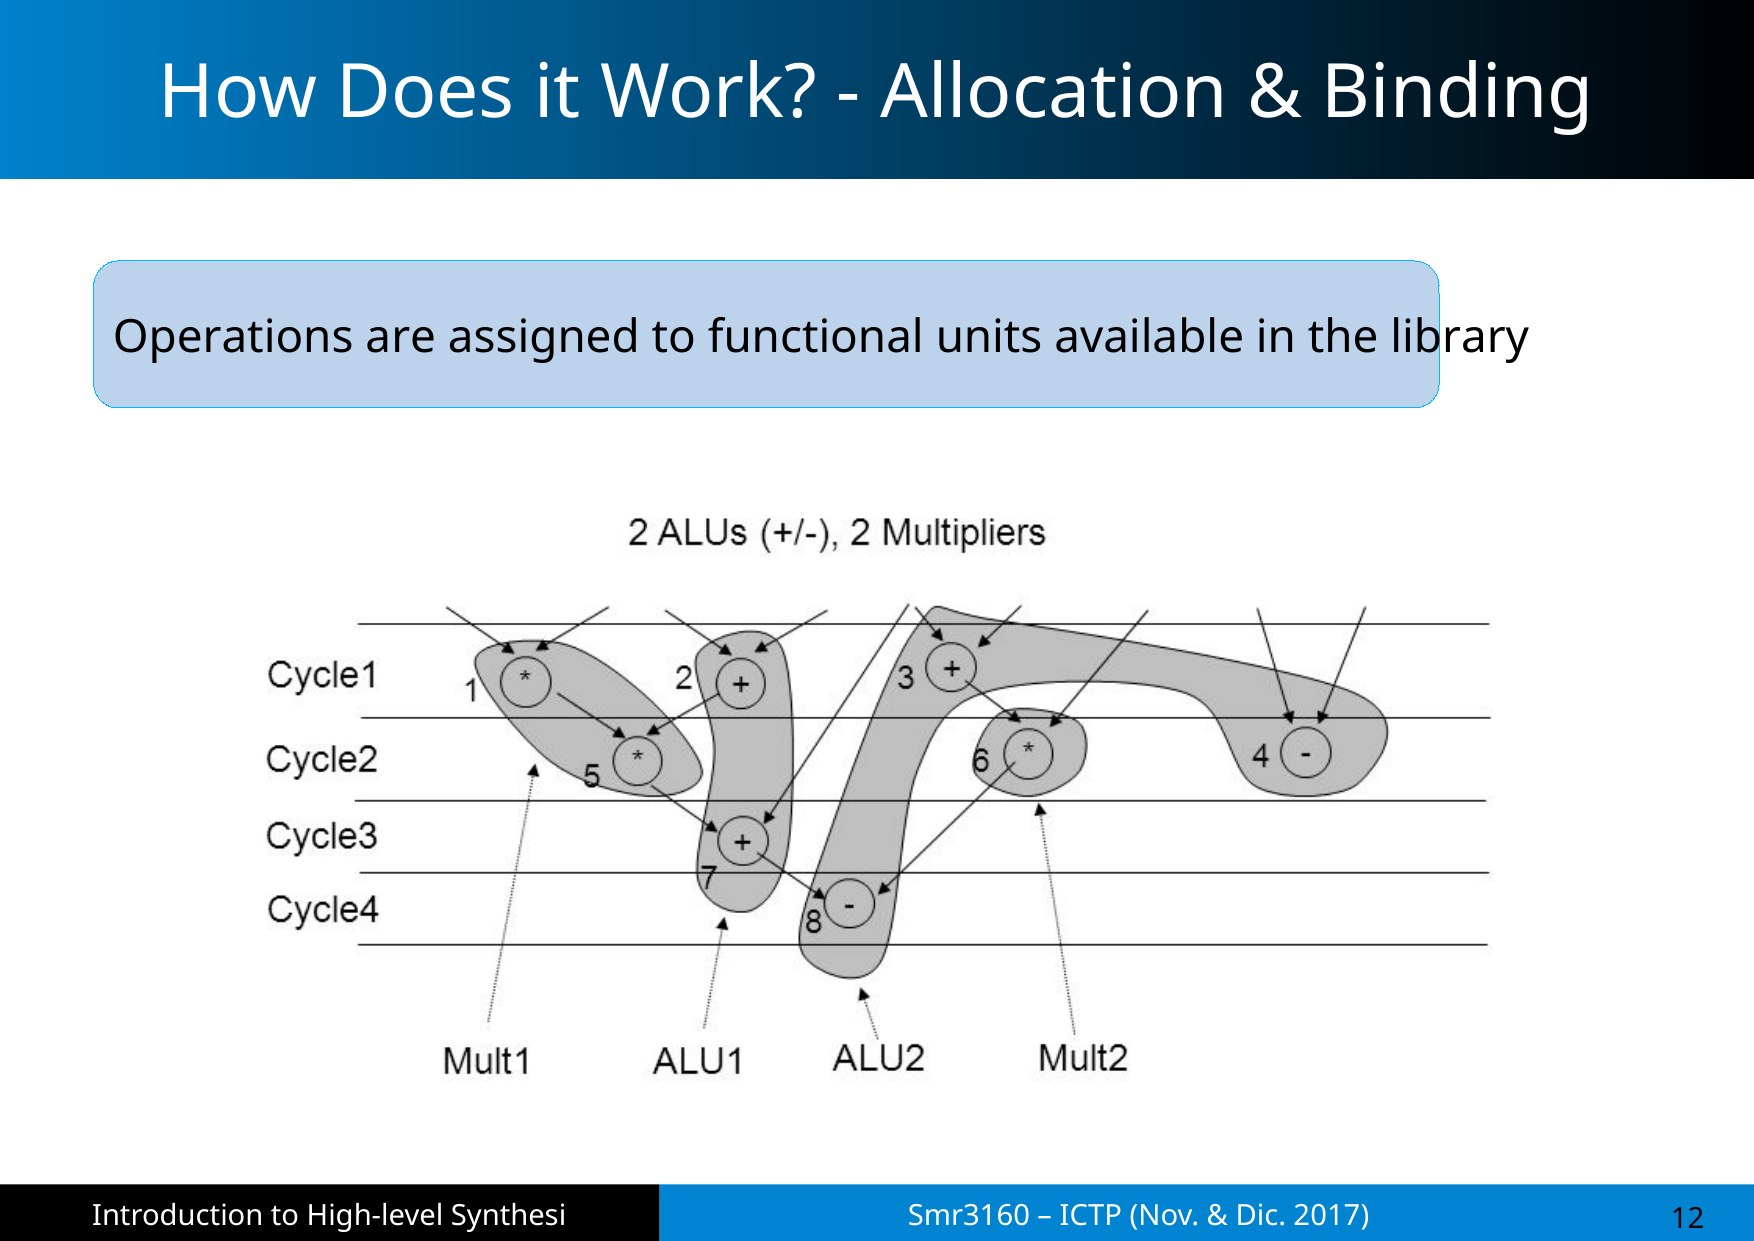

# How Does it Work? - Allocation & Binding
Operations are assigned to functional units available in the library
12